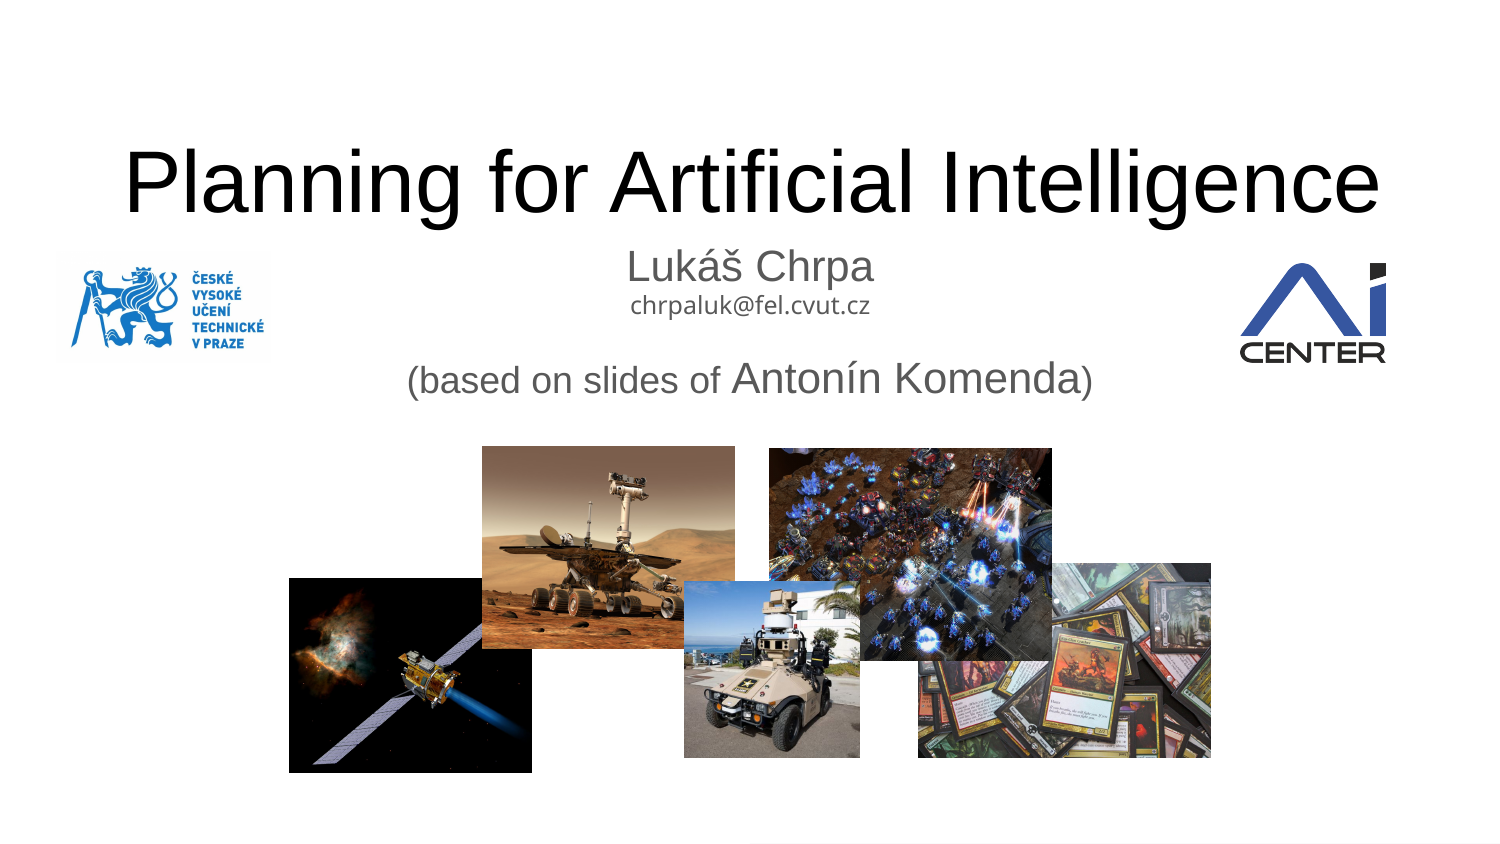

# Planning for Artificial Intelligence
Lukáš Chrpa
chrpaluk@fel.cvut.cz
(based on slides of Antonín Komenda)